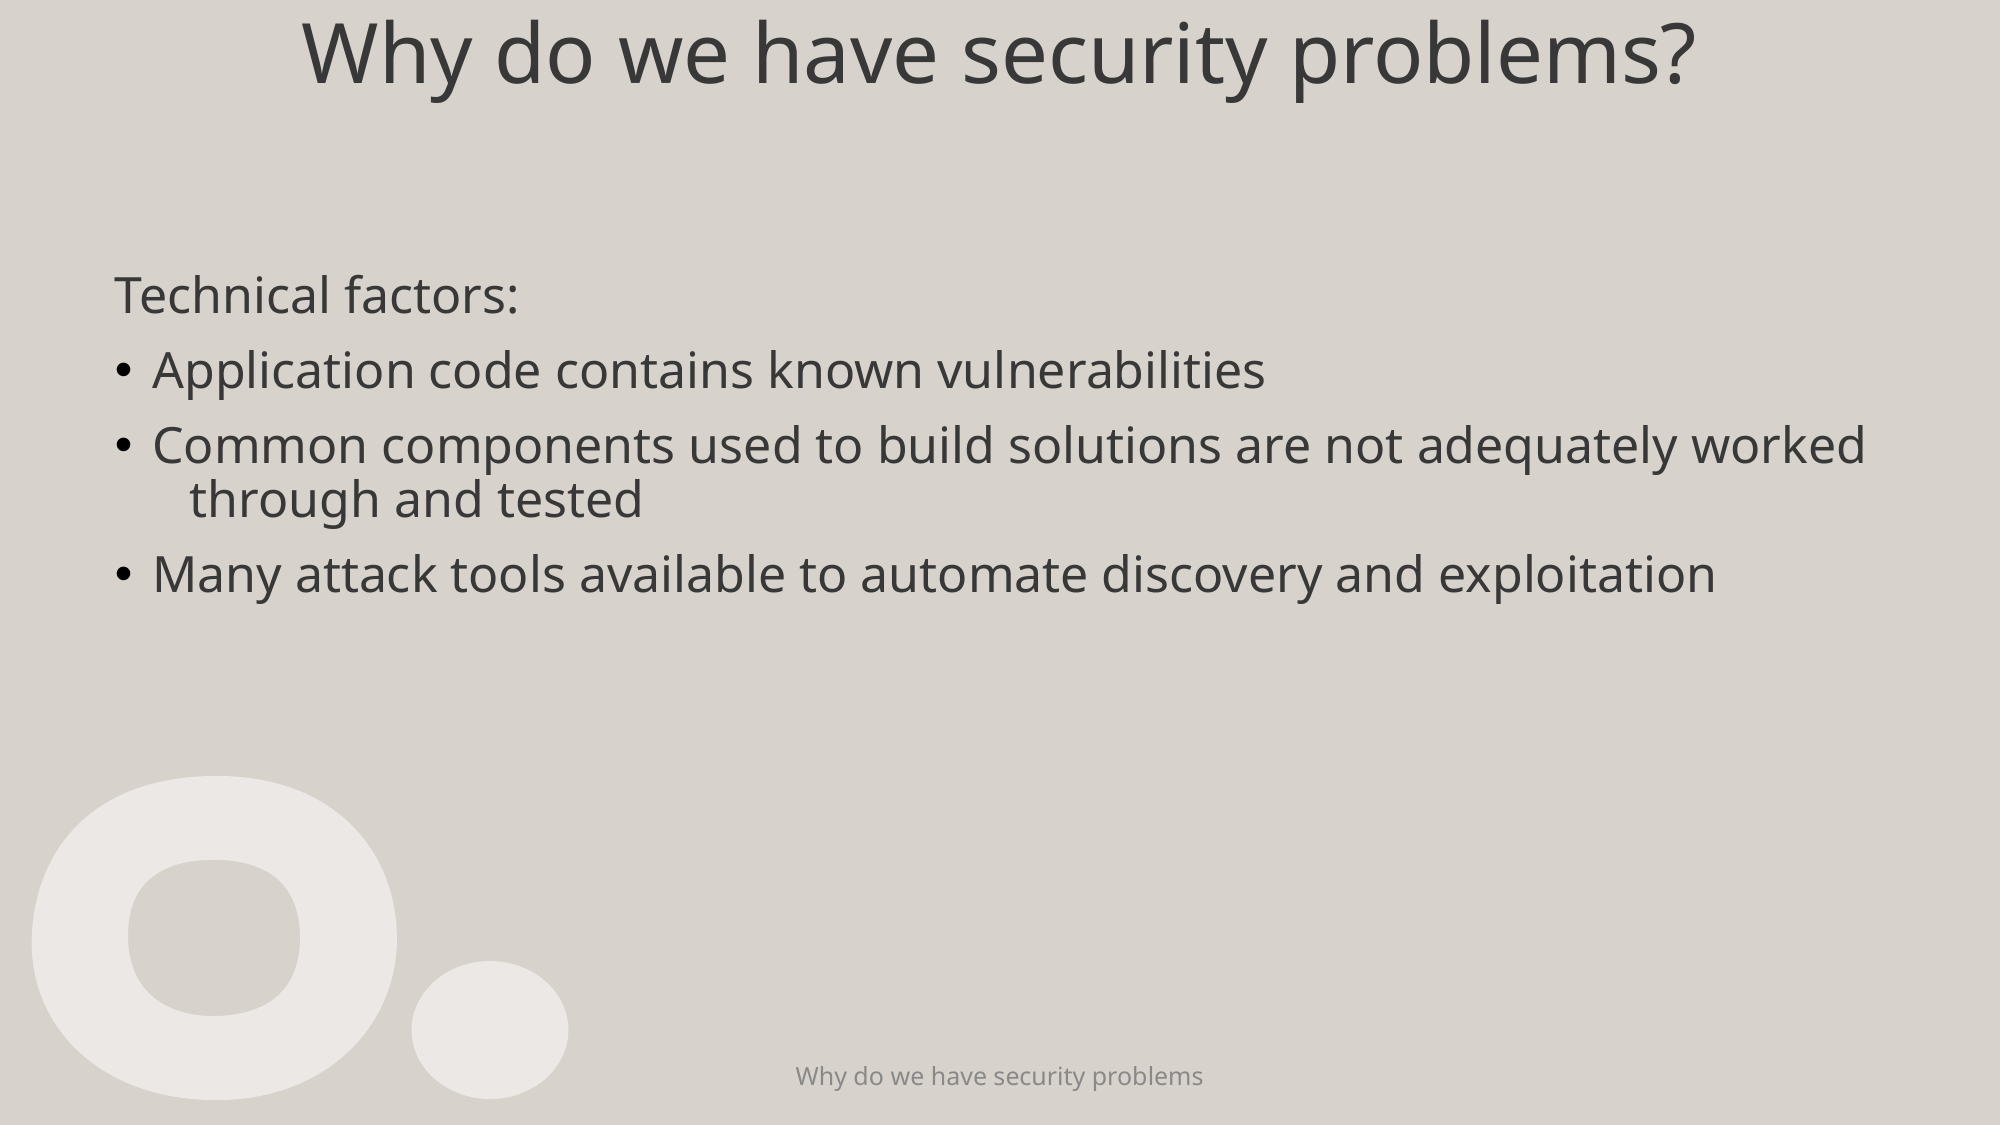

Why do we have security problems?
# Technical factors:
Application code contains known vulnerabilities
Common components used to build solutions are not adequately worked through and tested
Many attack tools available to automate discovery and exploitation
Why do we have security problems